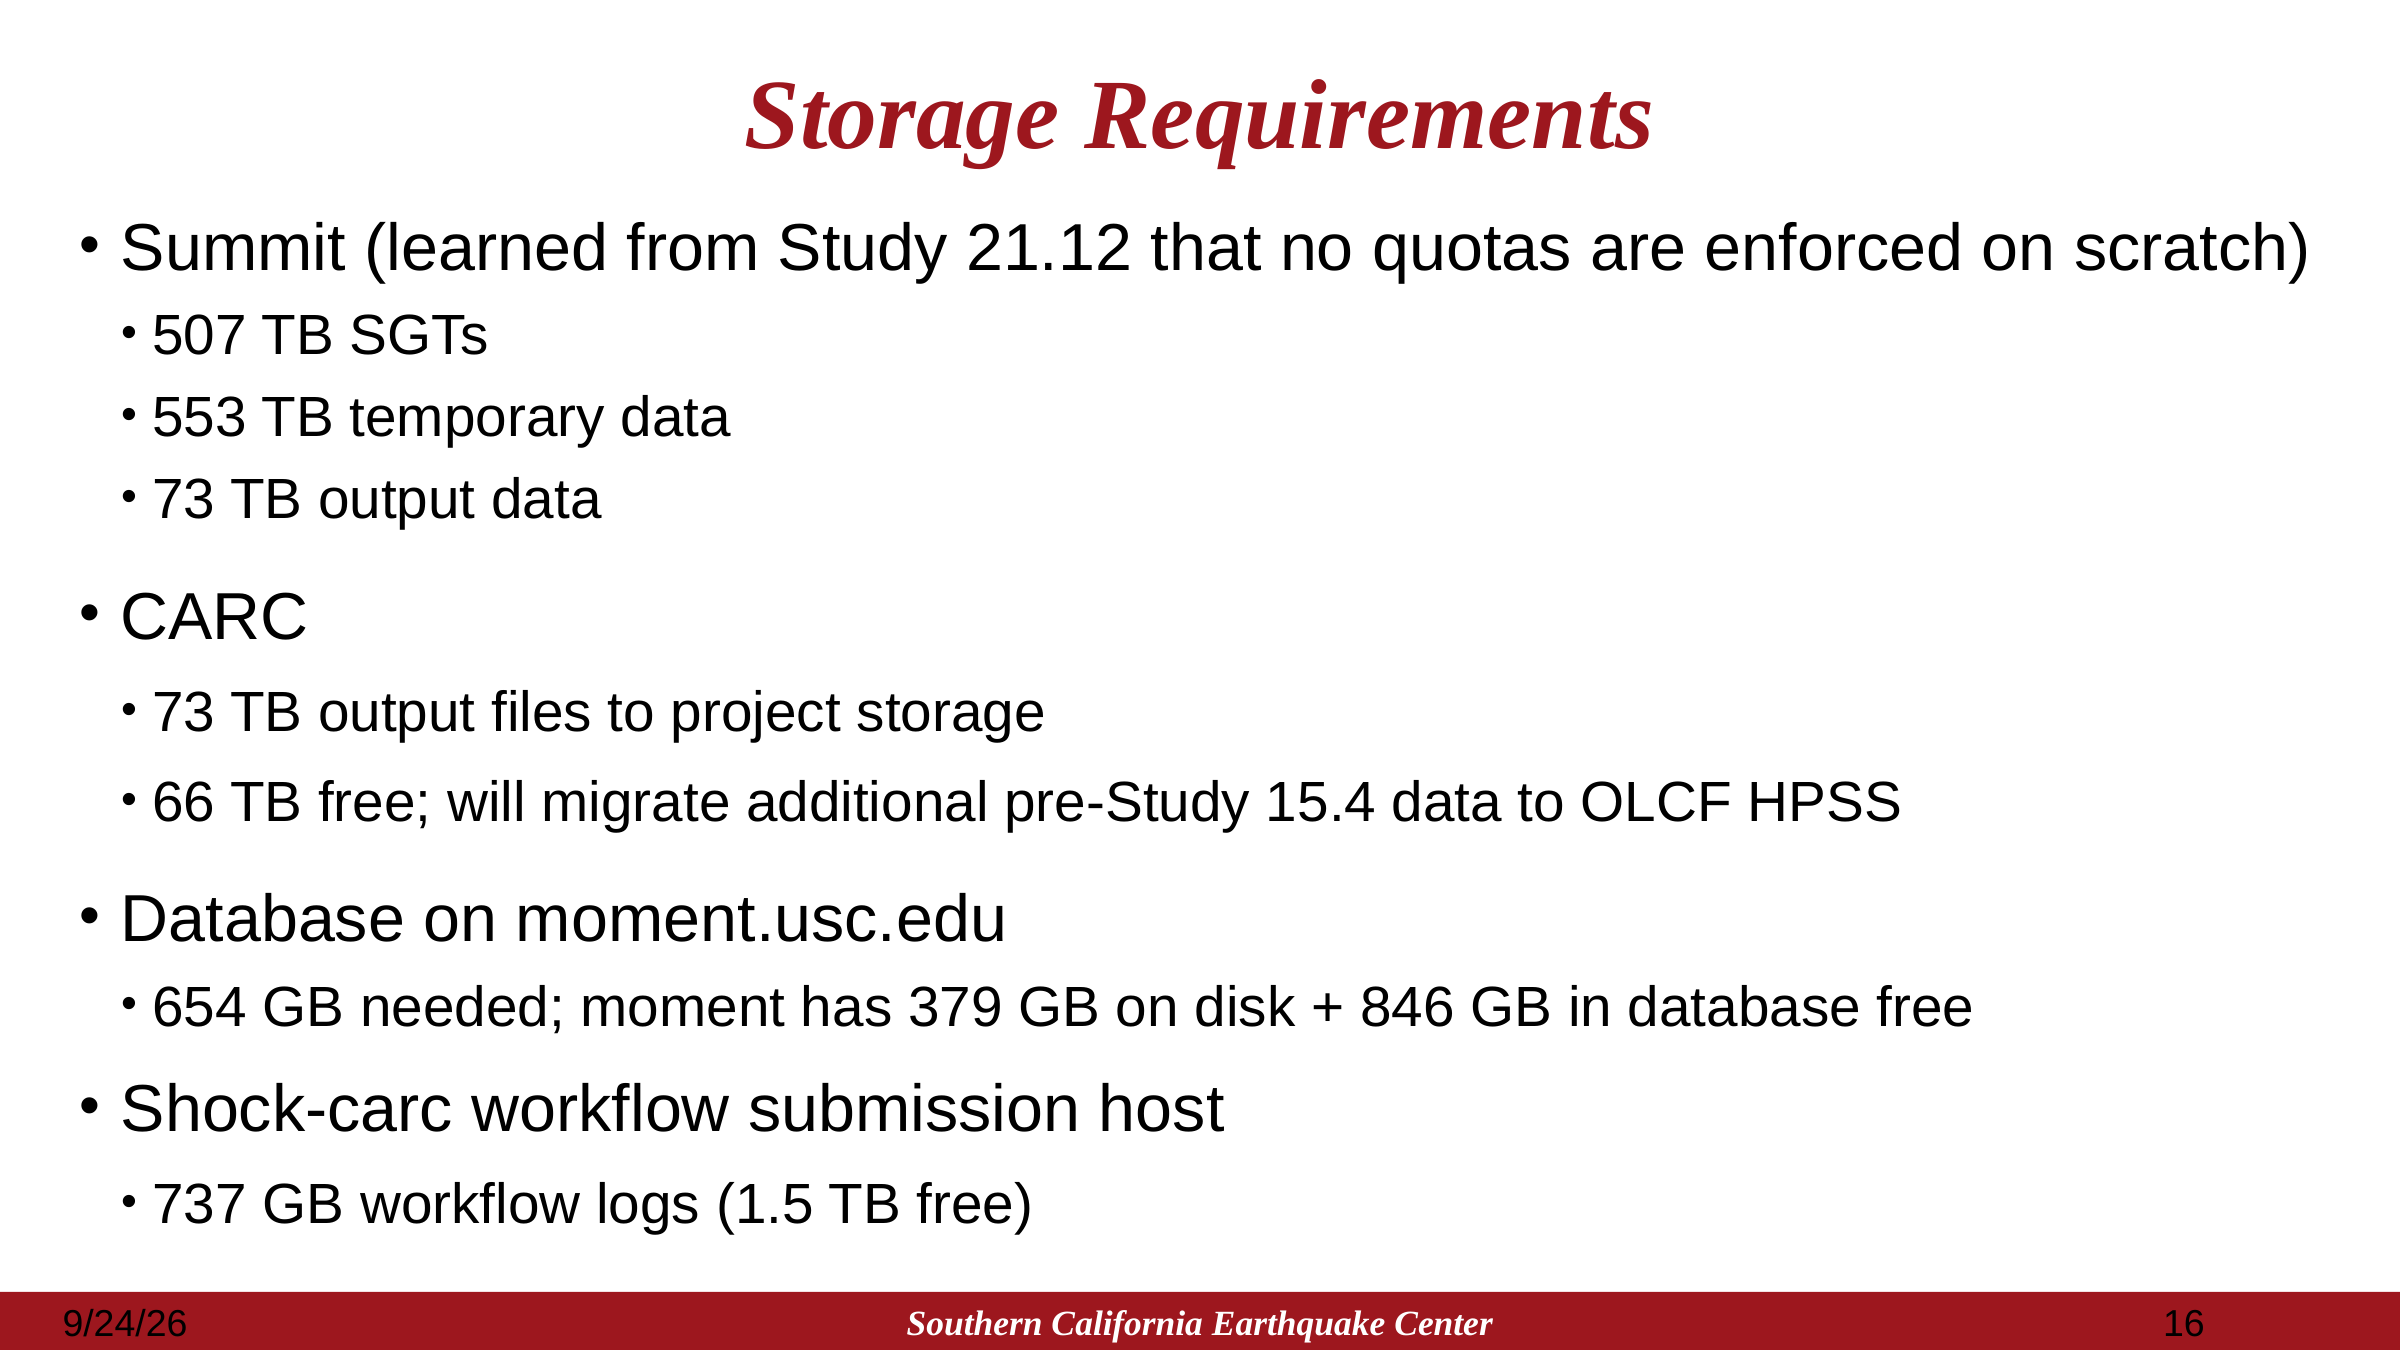

Storage Requirements
Summit (learned from Study 21.12 that no quotas are enforced on scratch)
507 TB SGTs
553 TB temporary data
73 TB output data
CARC
73 TB output files to project storage
66 TB free; will migrate additional pre-Study 15.4 data to OLCF HPSS
Database on moment.usc.edu
654 GB needed; moment has 379 GB on disk + 846 GB in database free
Shock-carc workflow submission host
737 GB workflow logs (1.5 TB free)
Southern California Earthquake Center